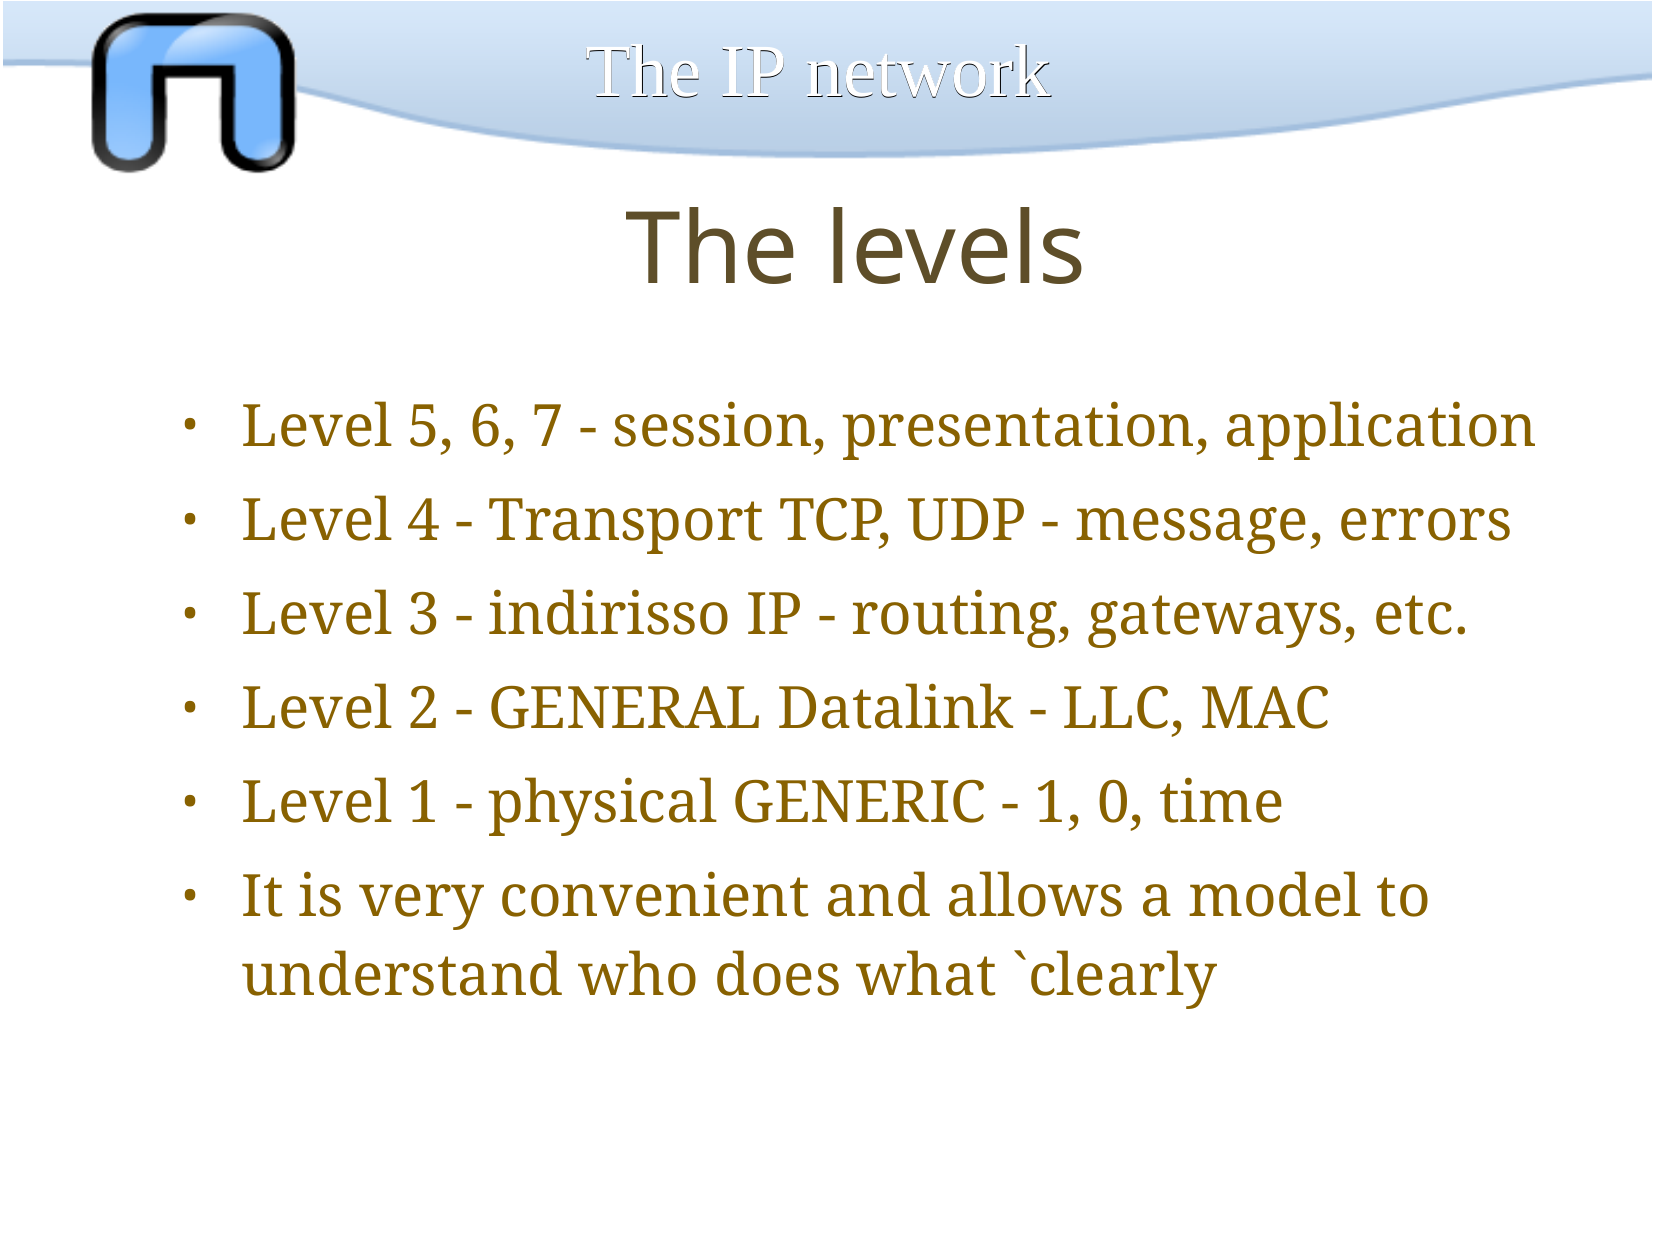

The IP network
The levels
# Level 5, 6, 7 - session, presentation, application
Level 4 - Transport TCP, UDP - message, errors
Level 3 - indirisso IP - routing, gateways, etc.
Level 2 - GENERAL Datalink - LLC, MAC
Level 1 - physical GENERIC - 1, 0, time
It is very convenient and allows a model to understand who does what `clearly